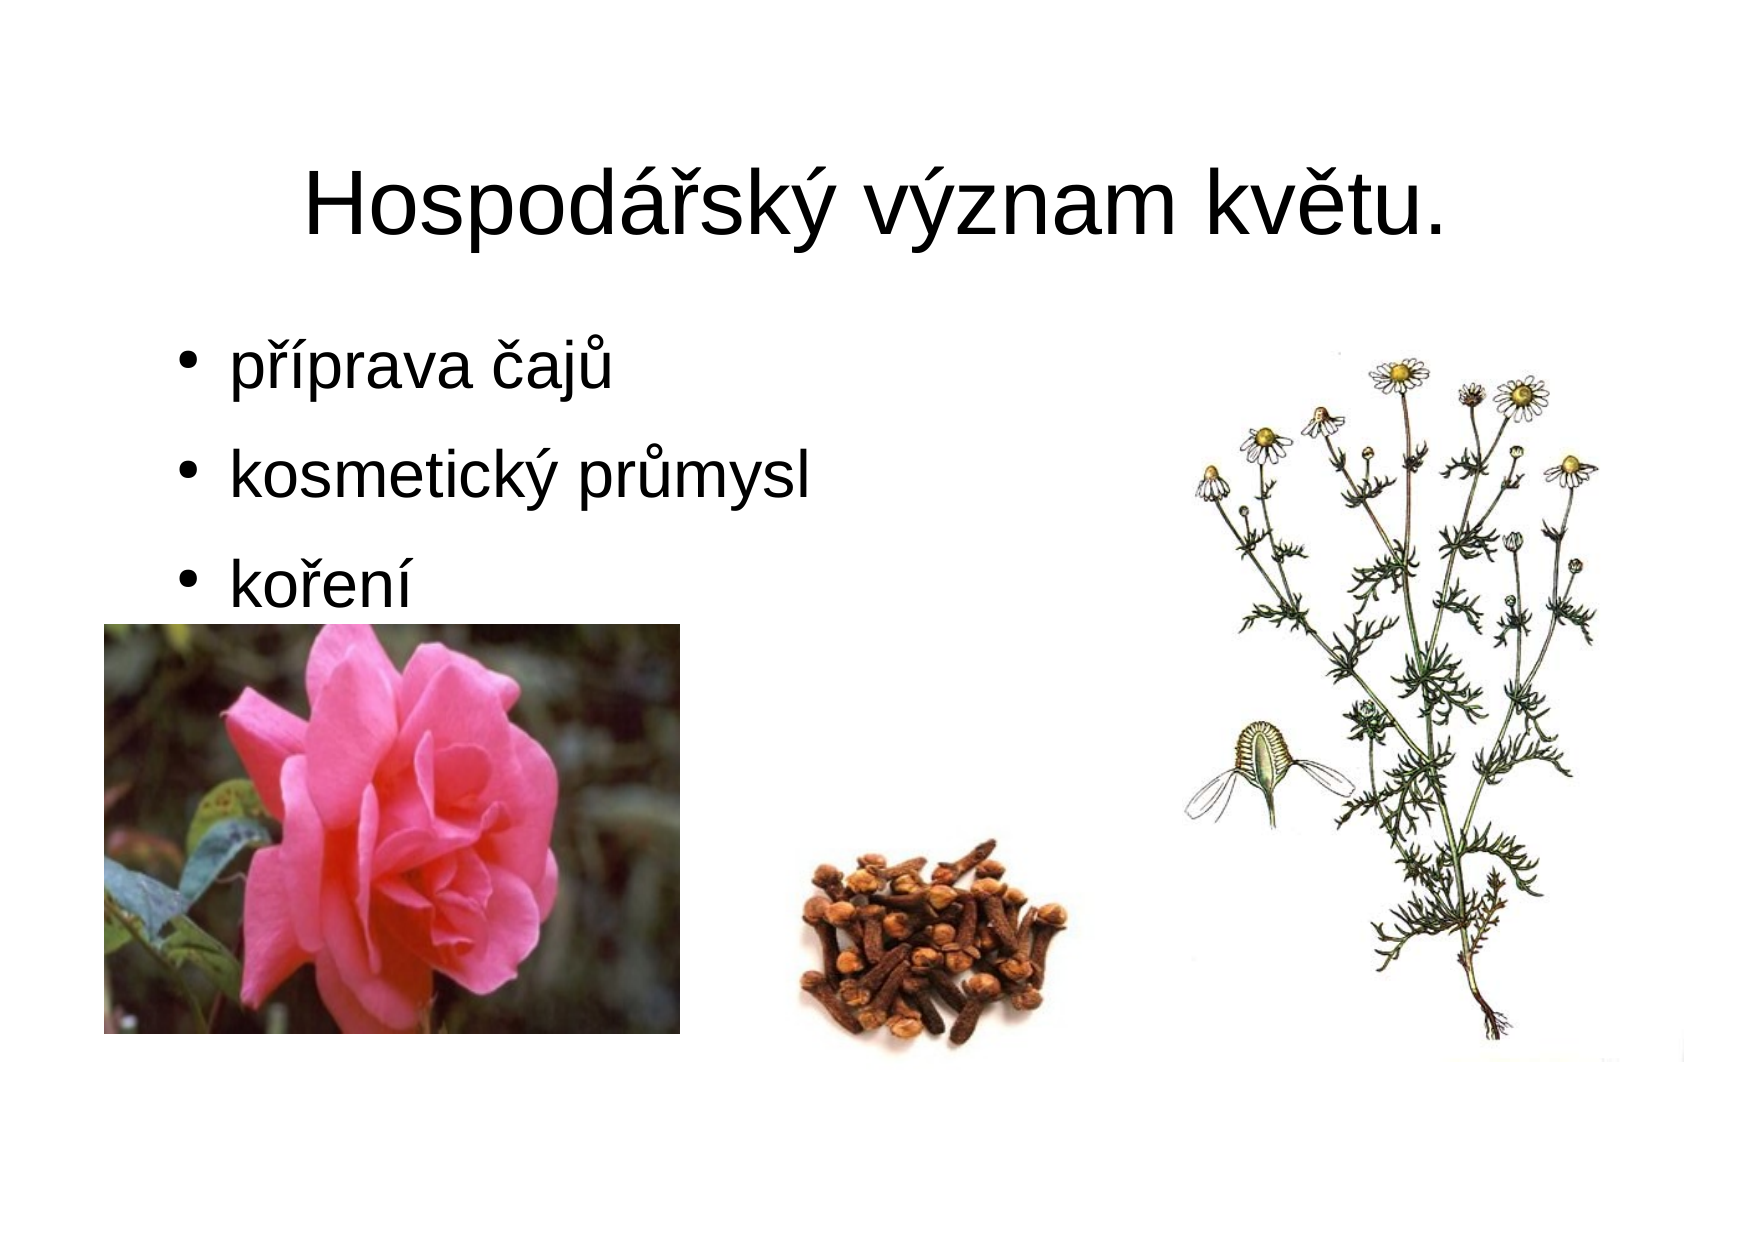

# Hospodářský význam květu.
příprava čajů
kosmetický průmysl
koření